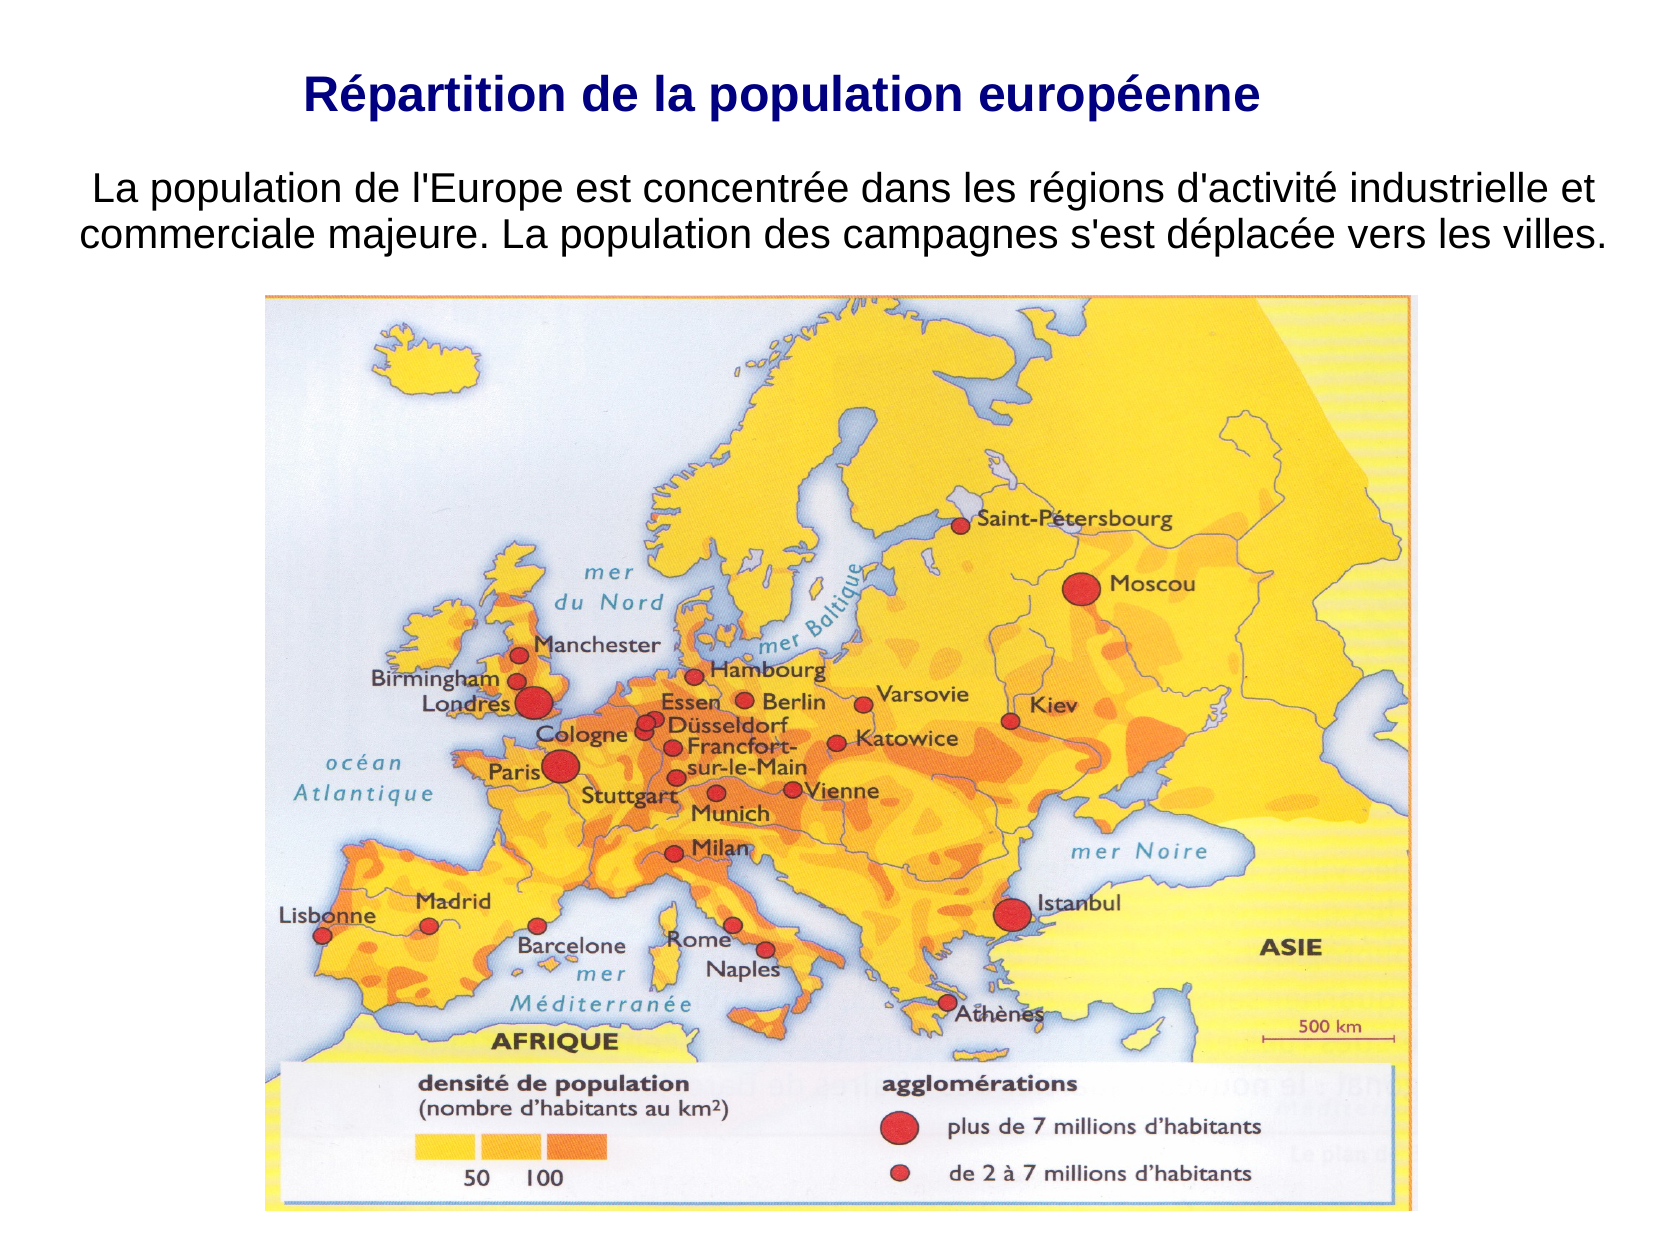

Répartition de la population européenne
La population de l'Europe est concentrée dans les régions d'activité industrielle et commerciale majeure. La population des campagnes s'est déplacée vers les villes.